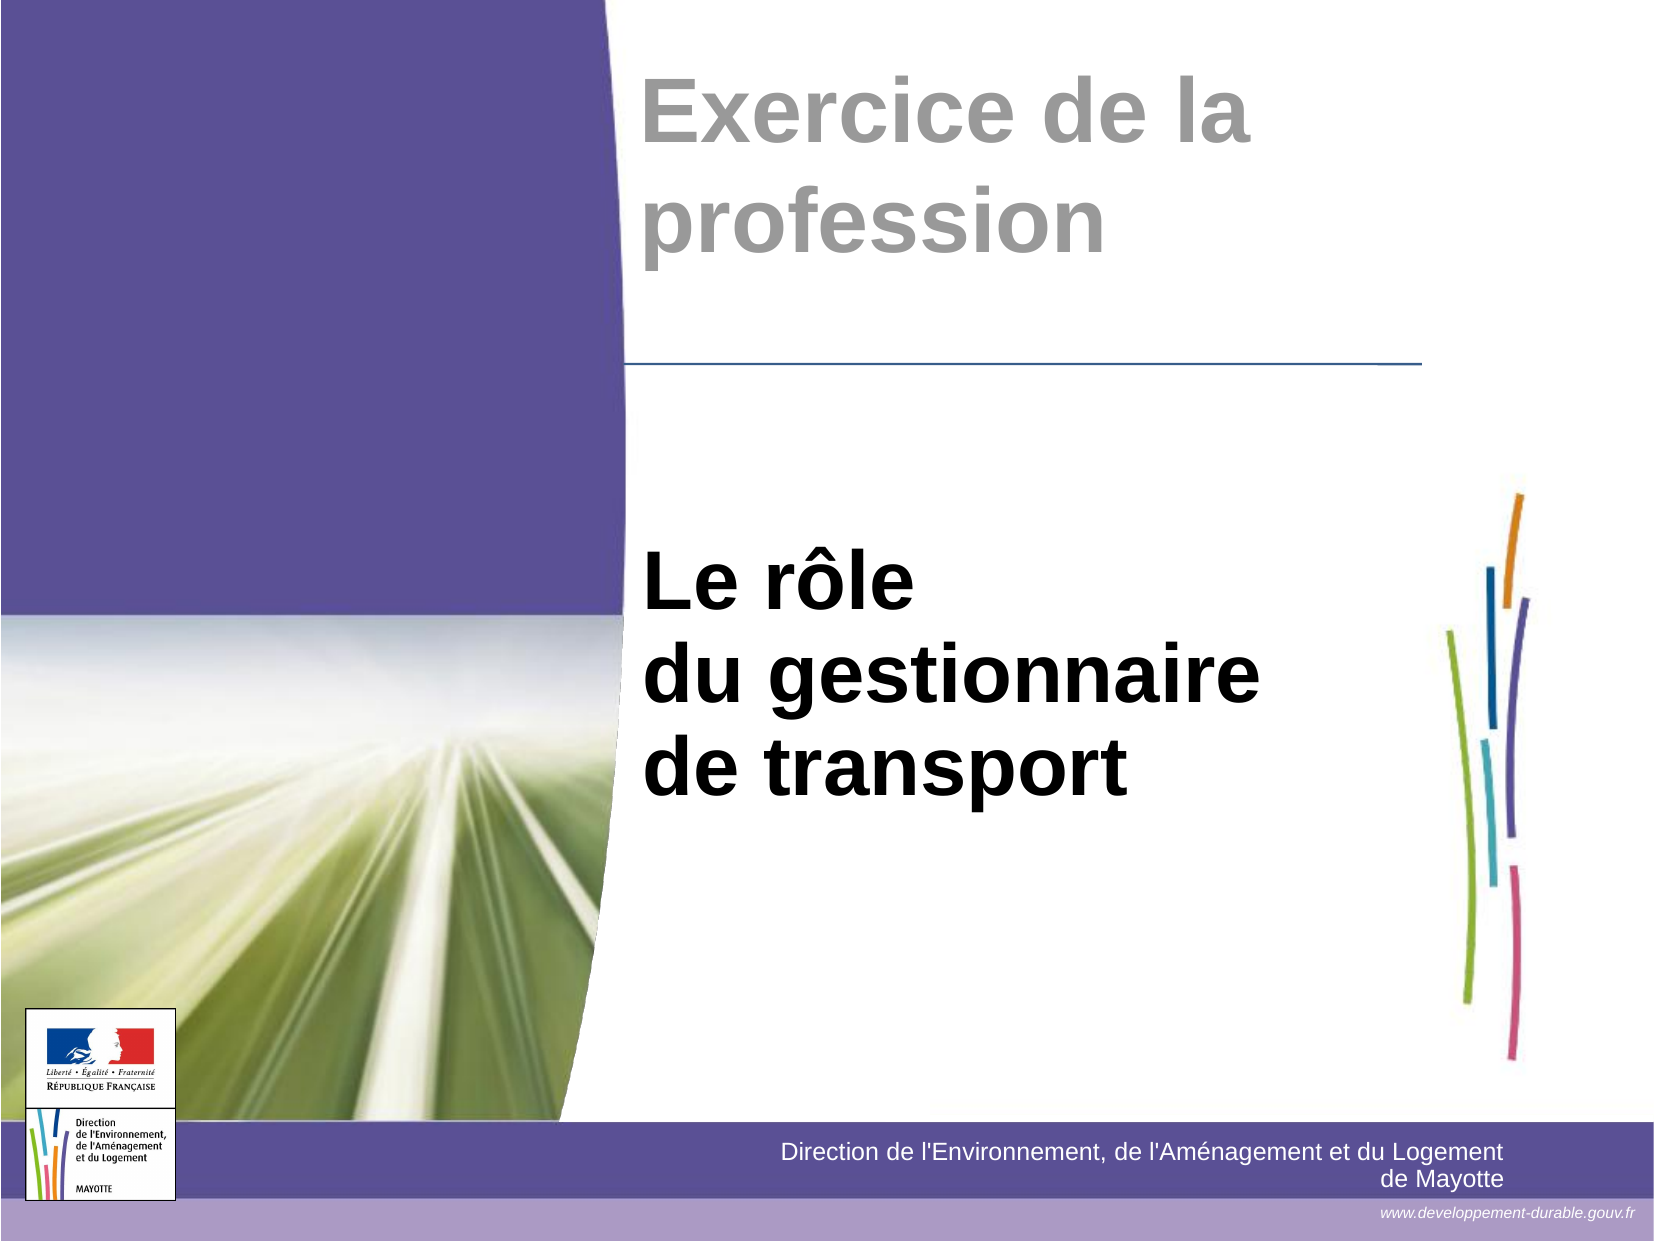

# Exercice de la profession
Le rôle
du gestionnaire
de transport